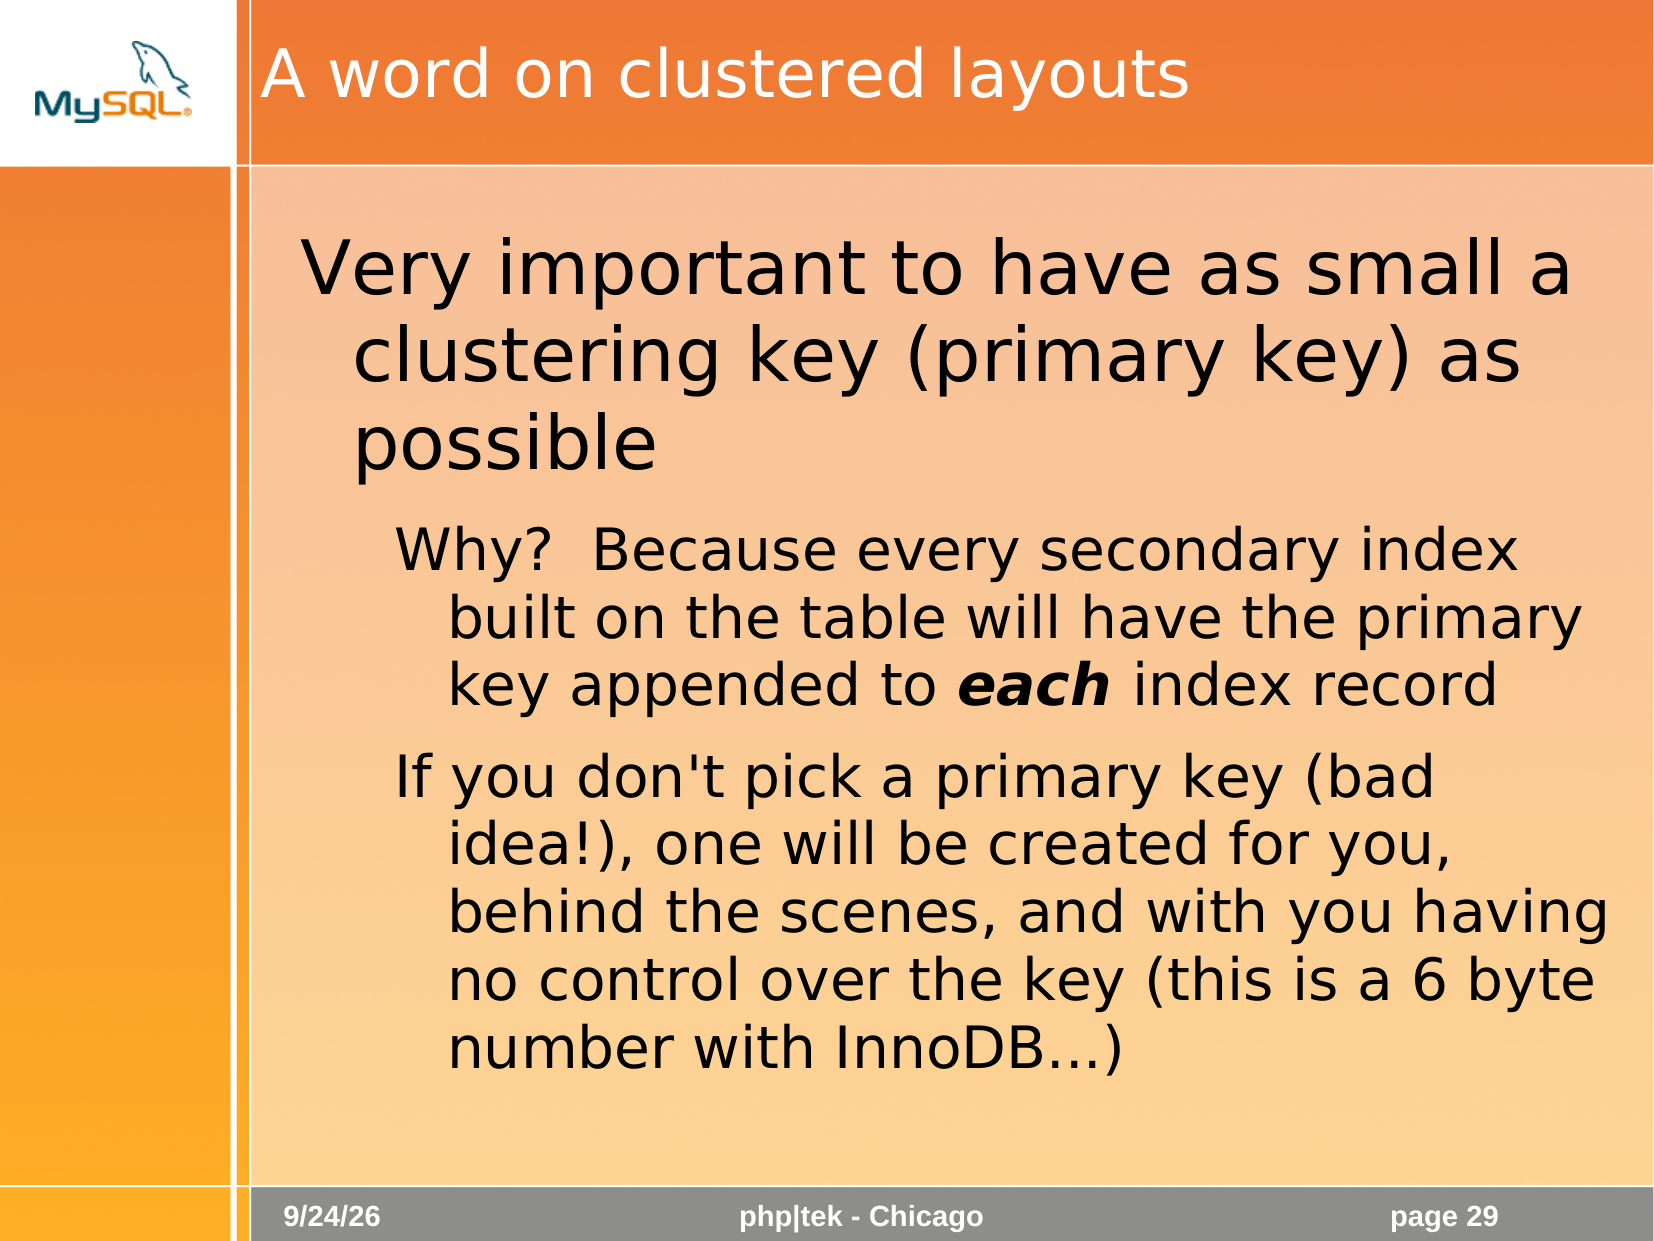

# A word on clustered layouts
Very important to have as small a clustering key (primary key) as possible
Why? Because every secondary index built on the table will have the primary key appended to each index record
If you don't pick a primary key (bad idea!), one will be created for you, behind the scenes, and with you having no control over the key (this is a 6 byte number with InnoDB...)